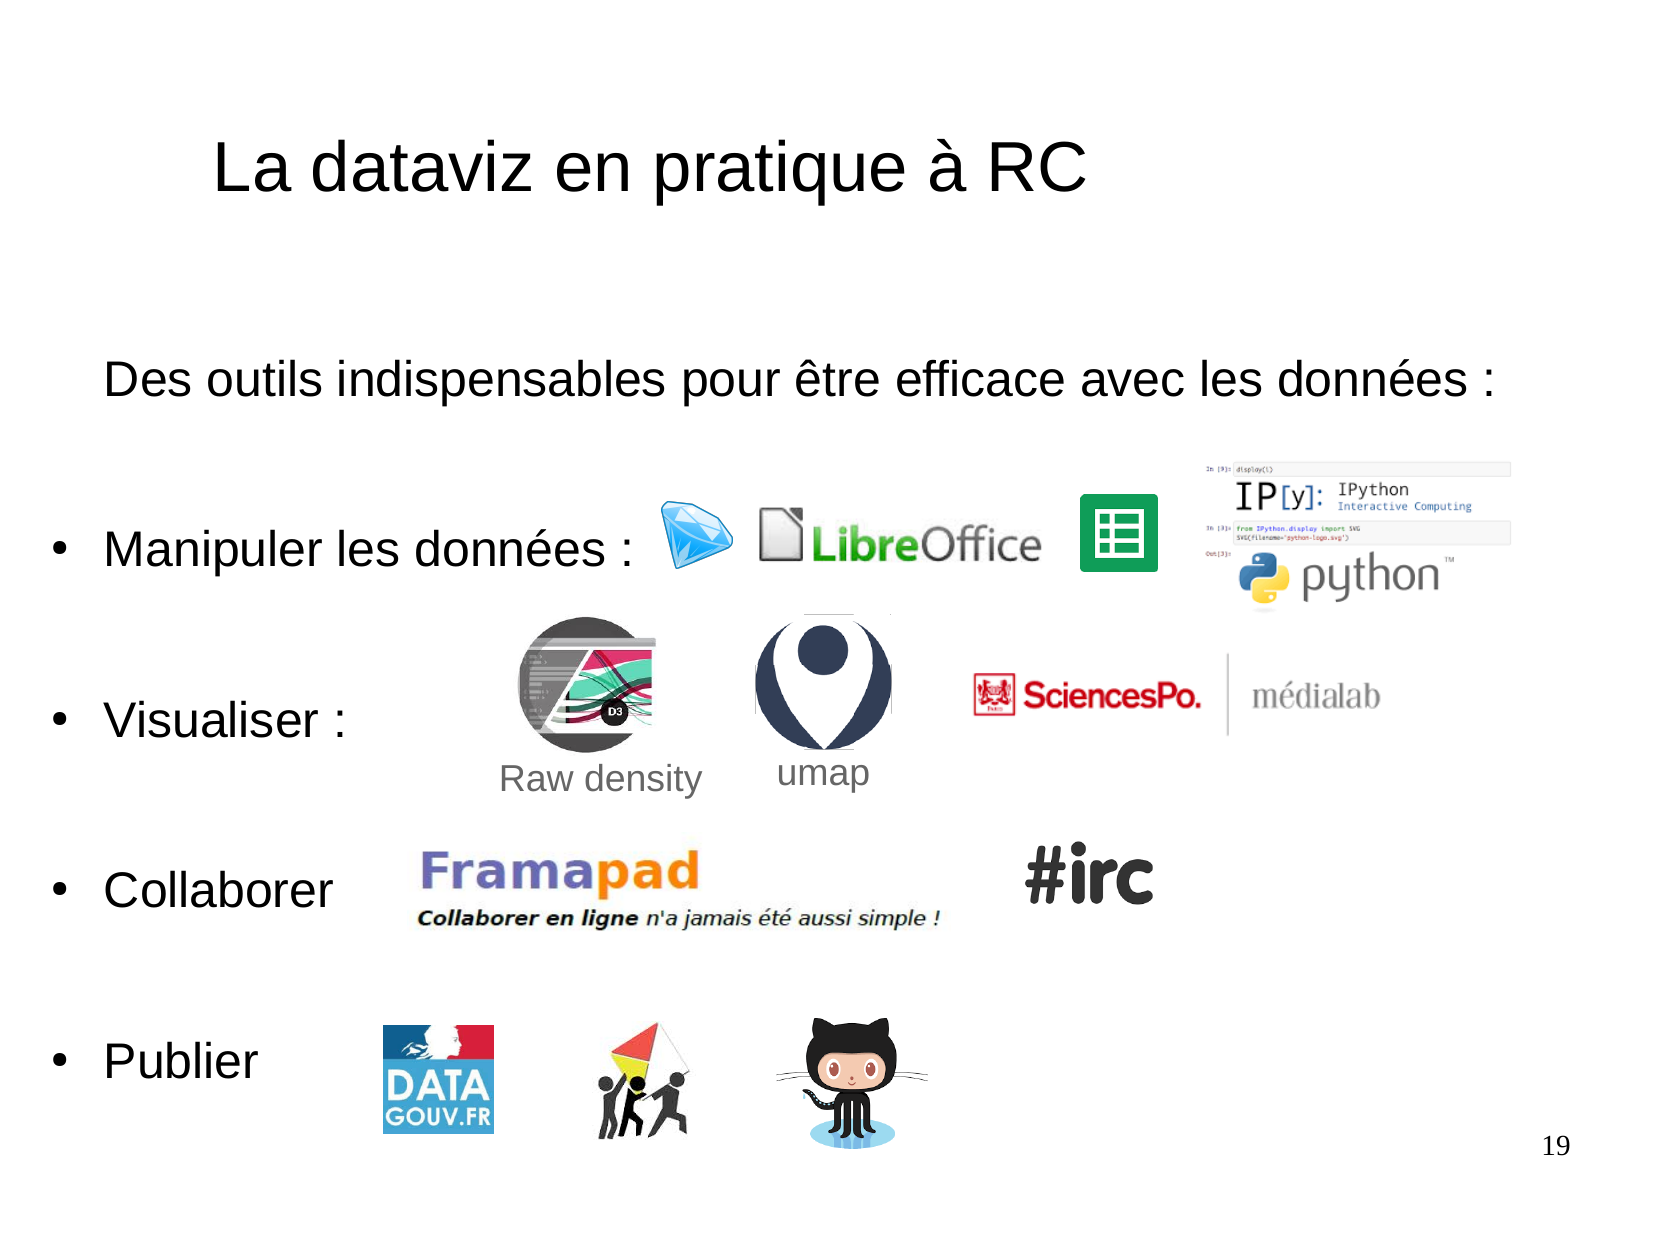

# La dataviz en pratique à RC
Des outils indispensables pour être efficace avec les données :
Manipuler les données :
Visualiser :
Collaborer
Publier
umap
Raw density
19